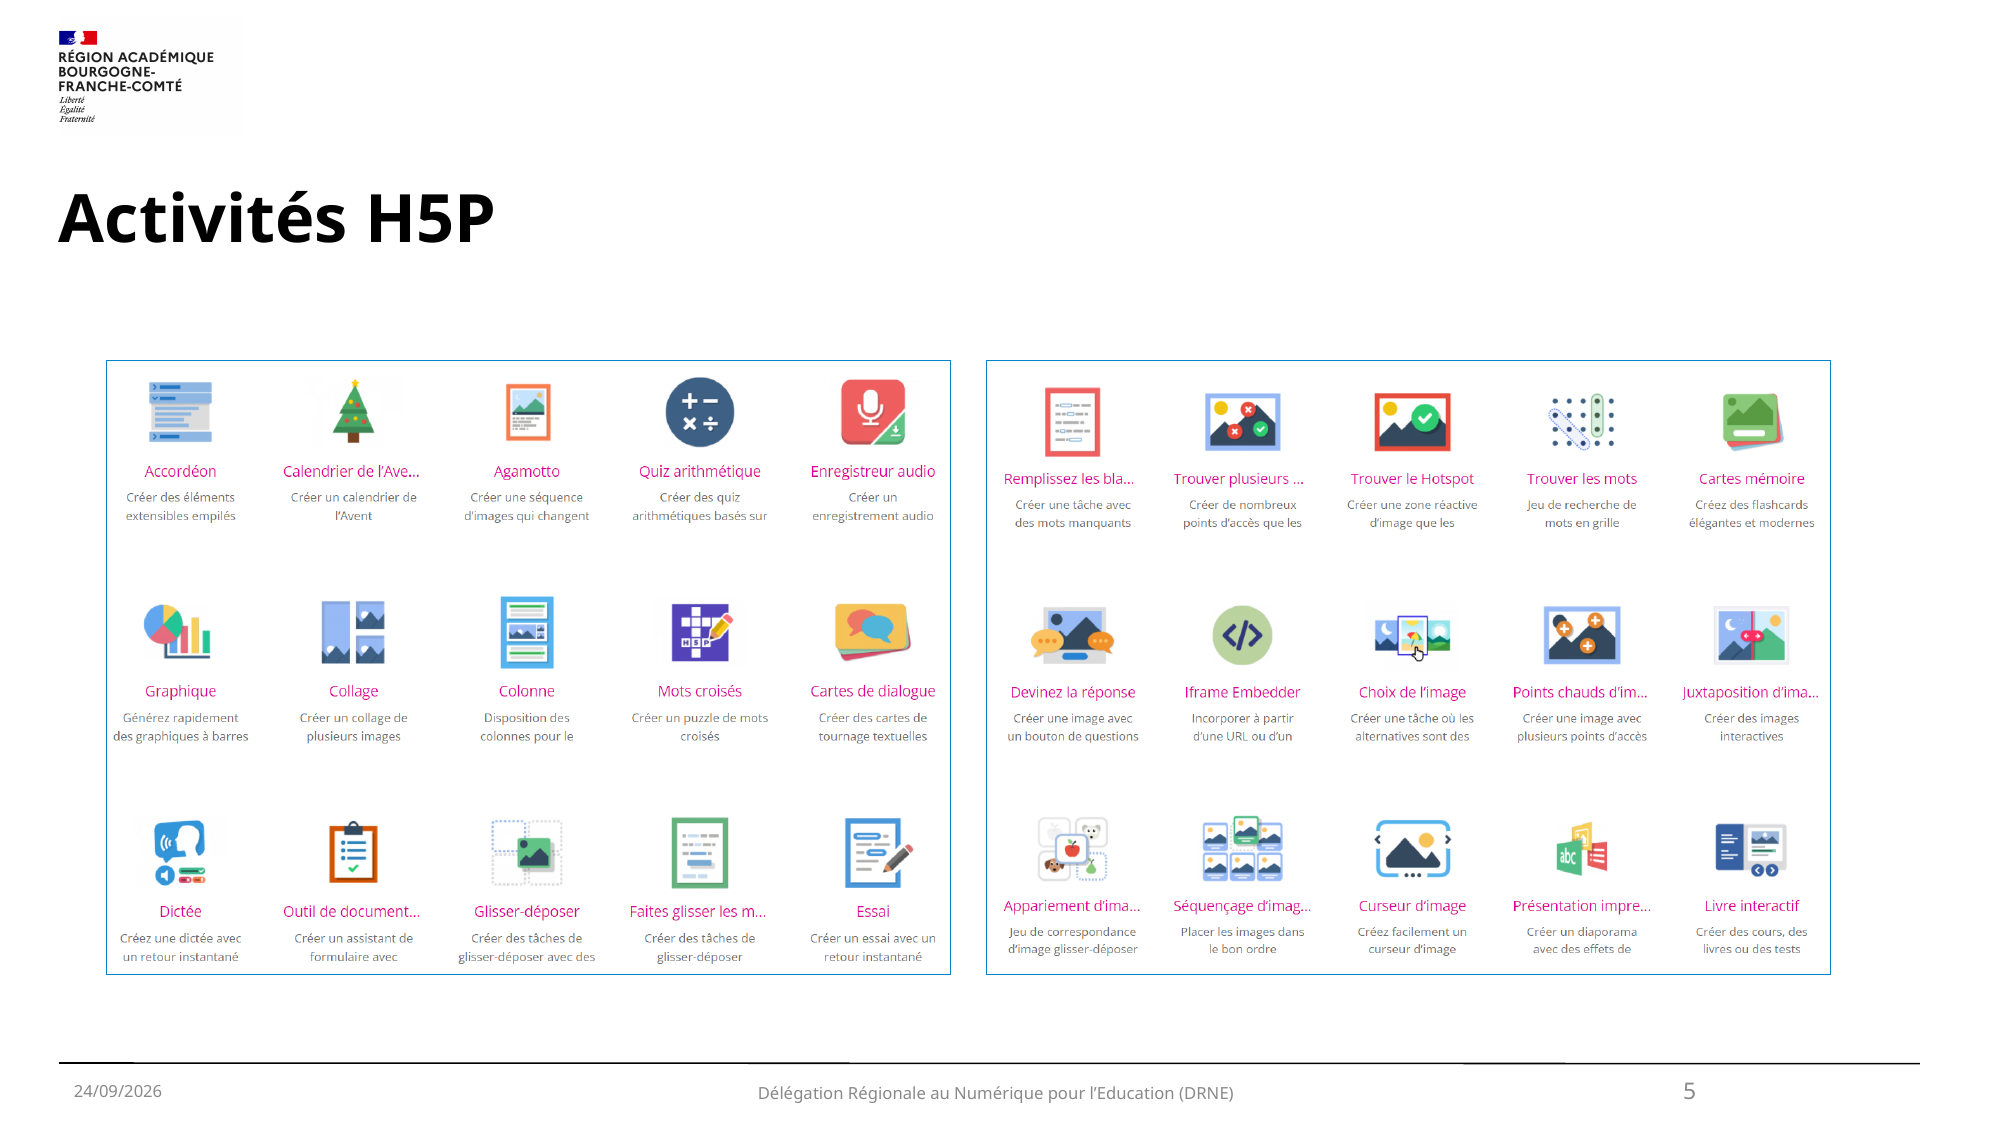

# Activités H5P
Délégation Régionale au Numérique pour l’Education (DRNE)